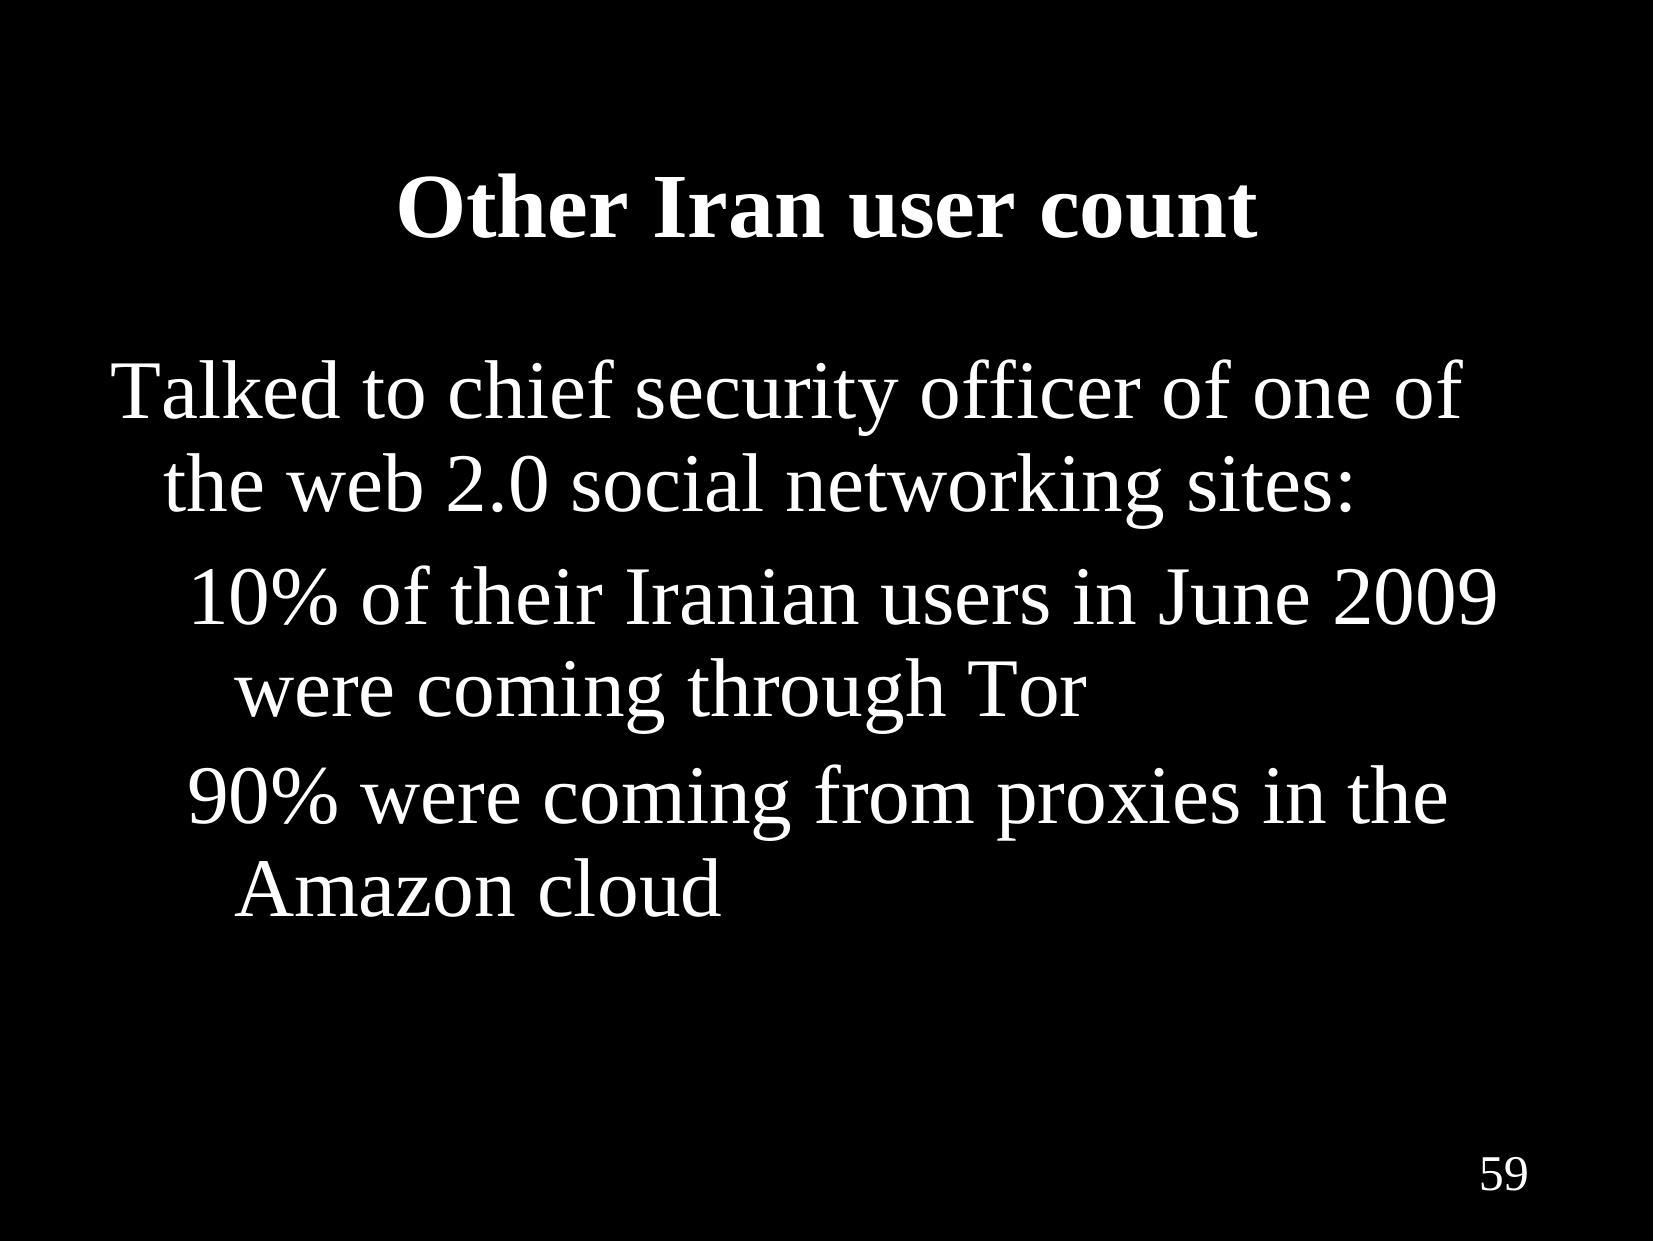

# Other Iran user count
Talked to chief security officer of one of the web 2.0 social networking sites:
10% of their Iranian users in June 2009 were coming through Tor
90% were coming from proxies in the Amazon cloud